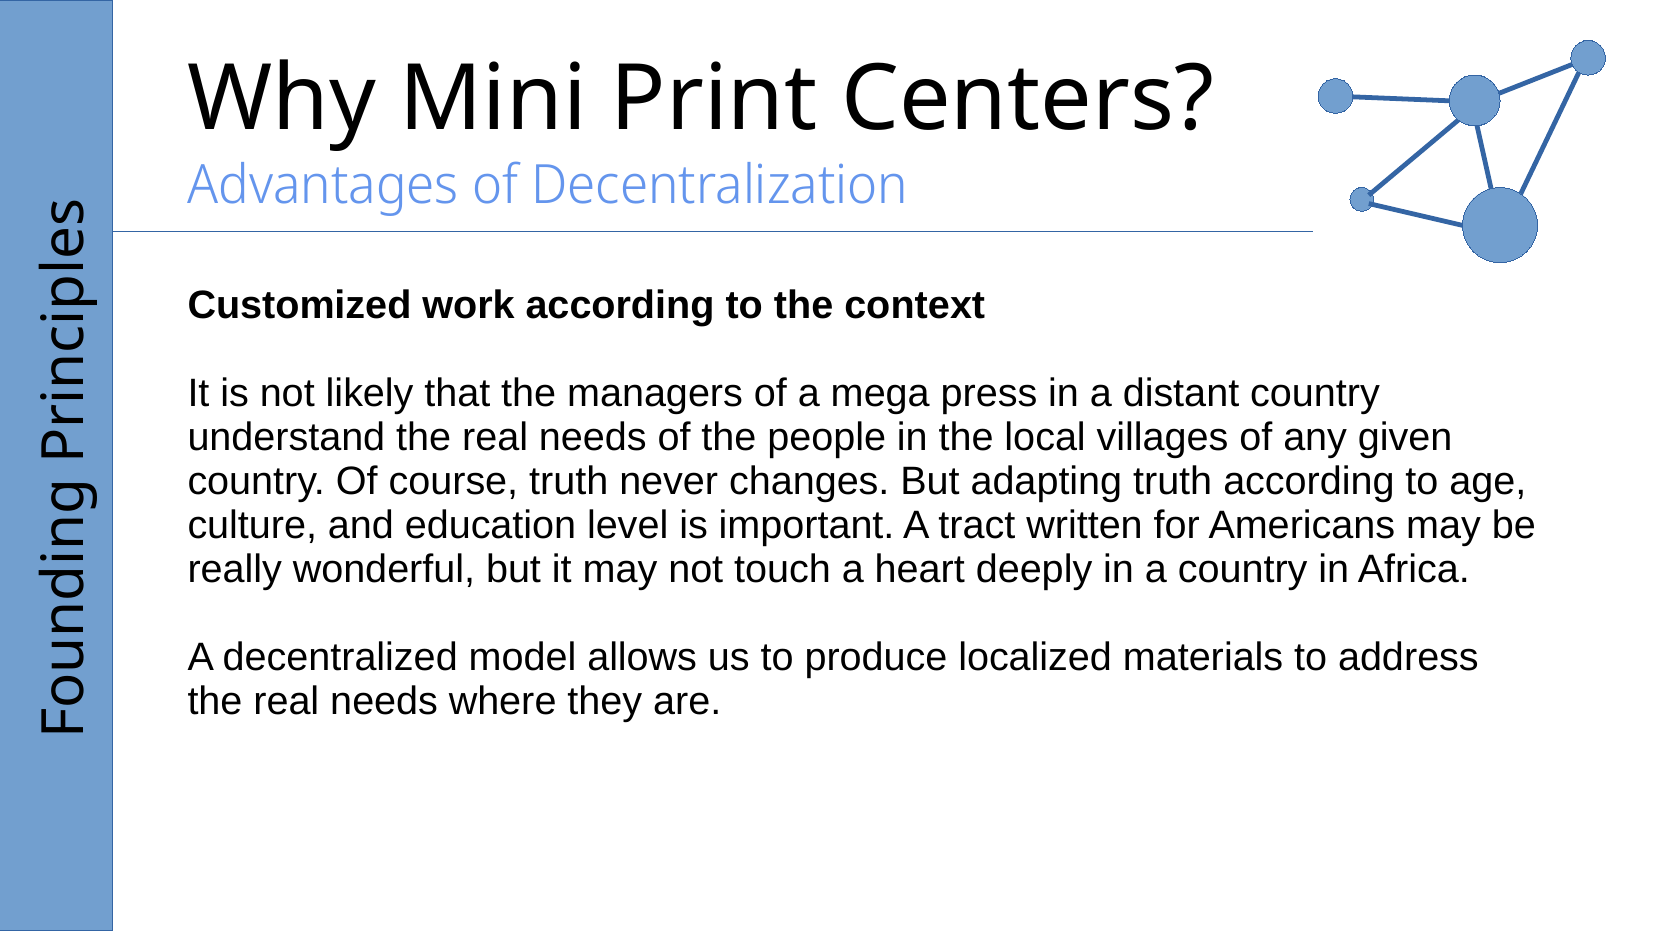

# Why Mini Print Centers?
Advantages of Decentralization
Customized work according to the context
It is not likely that the managers of a mega press in a distant country understand the real needs of the people in the local villages of any given country. Of course, truth never changes. But adapting truth according to age, culture, and education level is important. A tract written for Americans may be really wonderful, but it may not touch a heart deeply in a country in Africa.
A decentralized model allows us to produce localized materials to address the real needs where they are.
Founding Principles